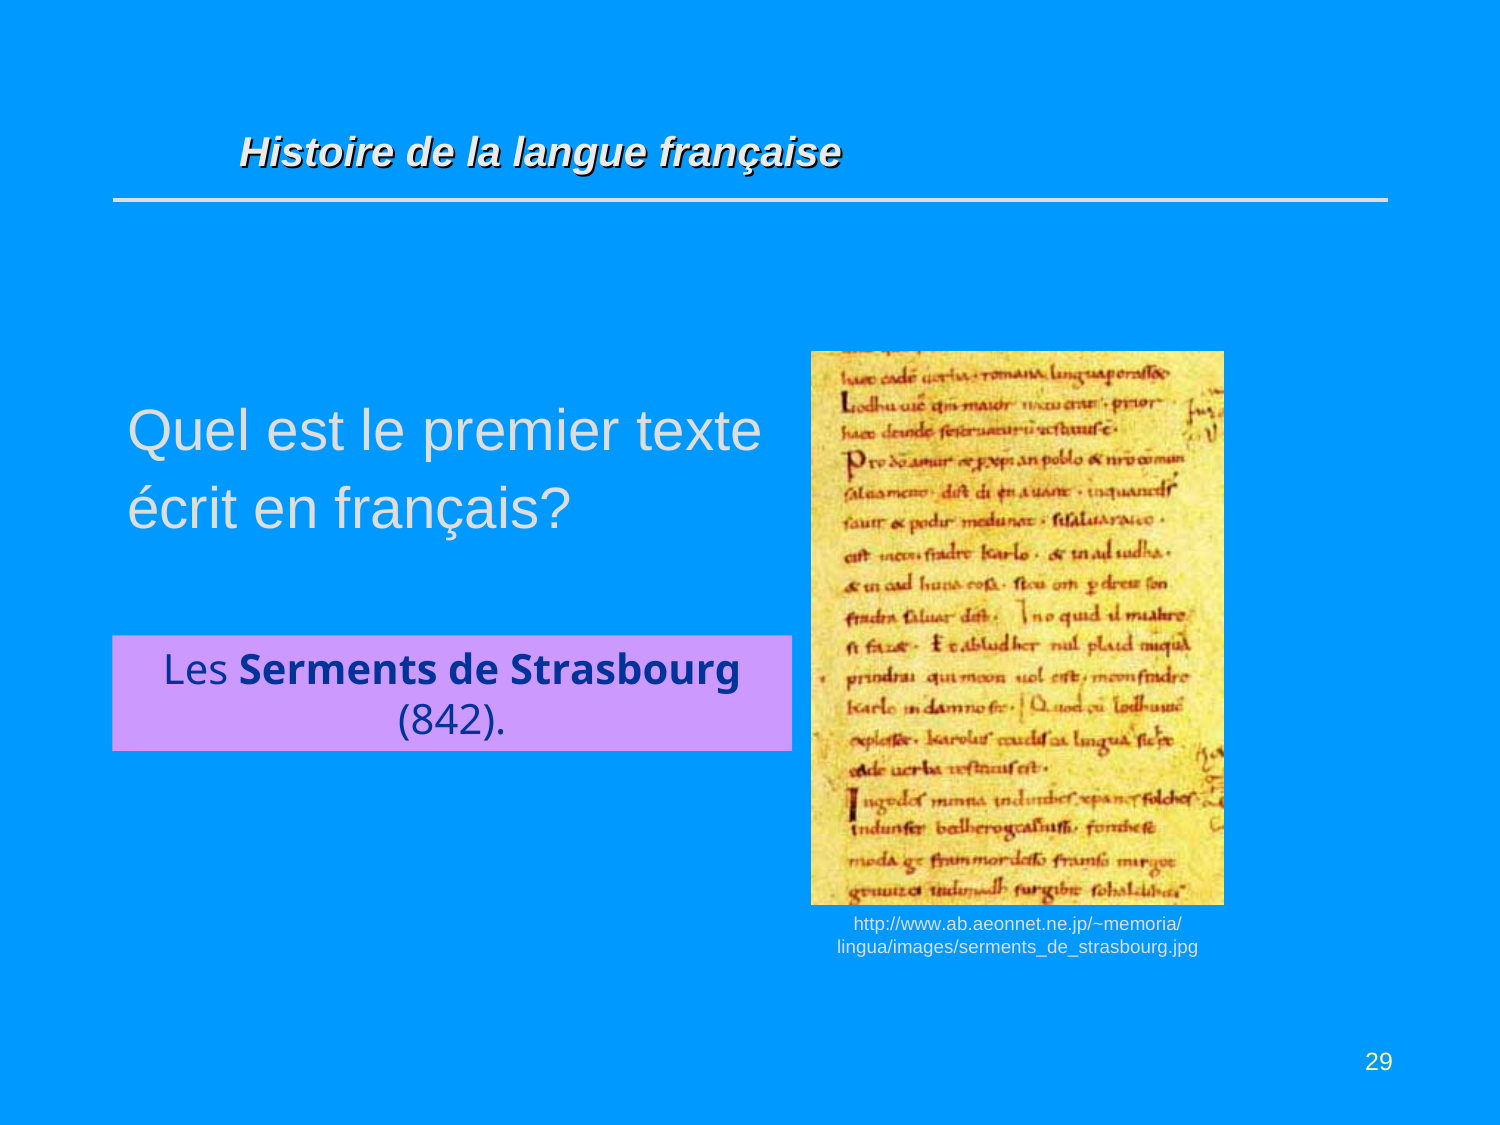

Histoire de la langue française
Quel est le premier texte écrit en français?
Les Serments de Strasbourg
(842).
http://www.ab.aeonnet.ne.jp/~memoria/lingua/images/serments_de_strasbourg.jpg
29